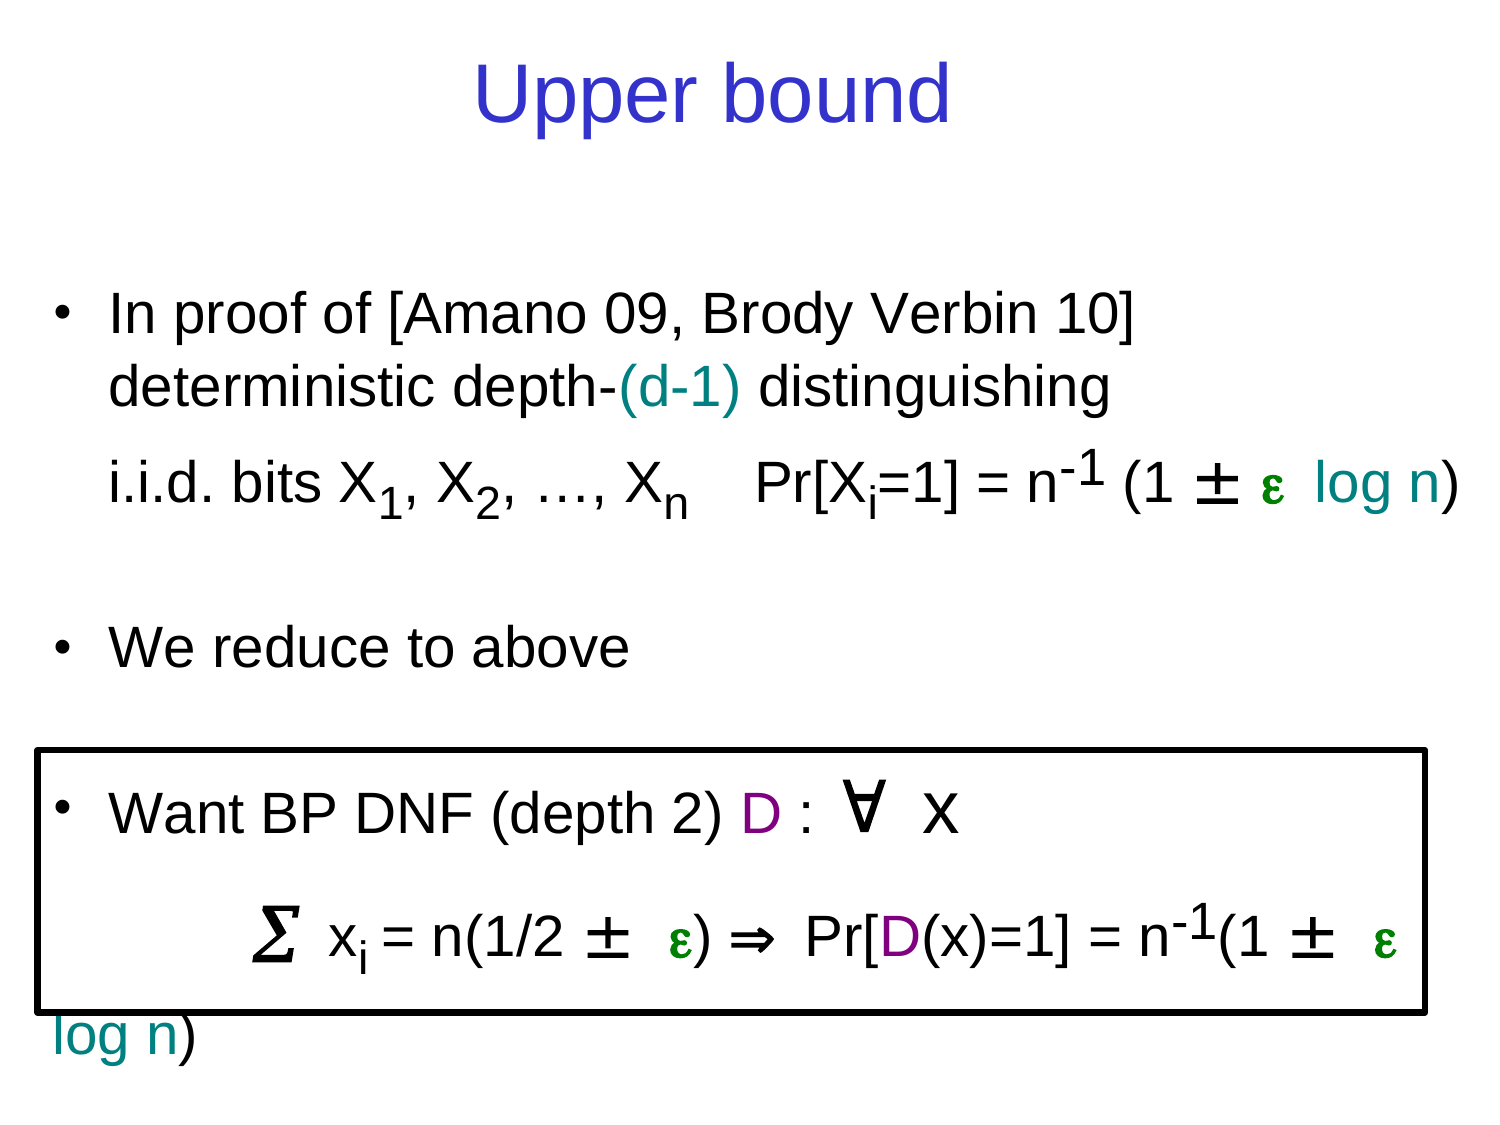

# Upper bound
In proof of [Amano 09, Brody Verbin 10]
deterministic depth-(d-1) distinguishing
i.i.d. bits X1, X2, …, Xn Pr[Xi=1] = n-1 (1   log n)
We reduce to above
Want BP DNF (depth 2) D :  x
  xi = n(1/2  )  Pr[D(x)=1] = n-1(1   log n)